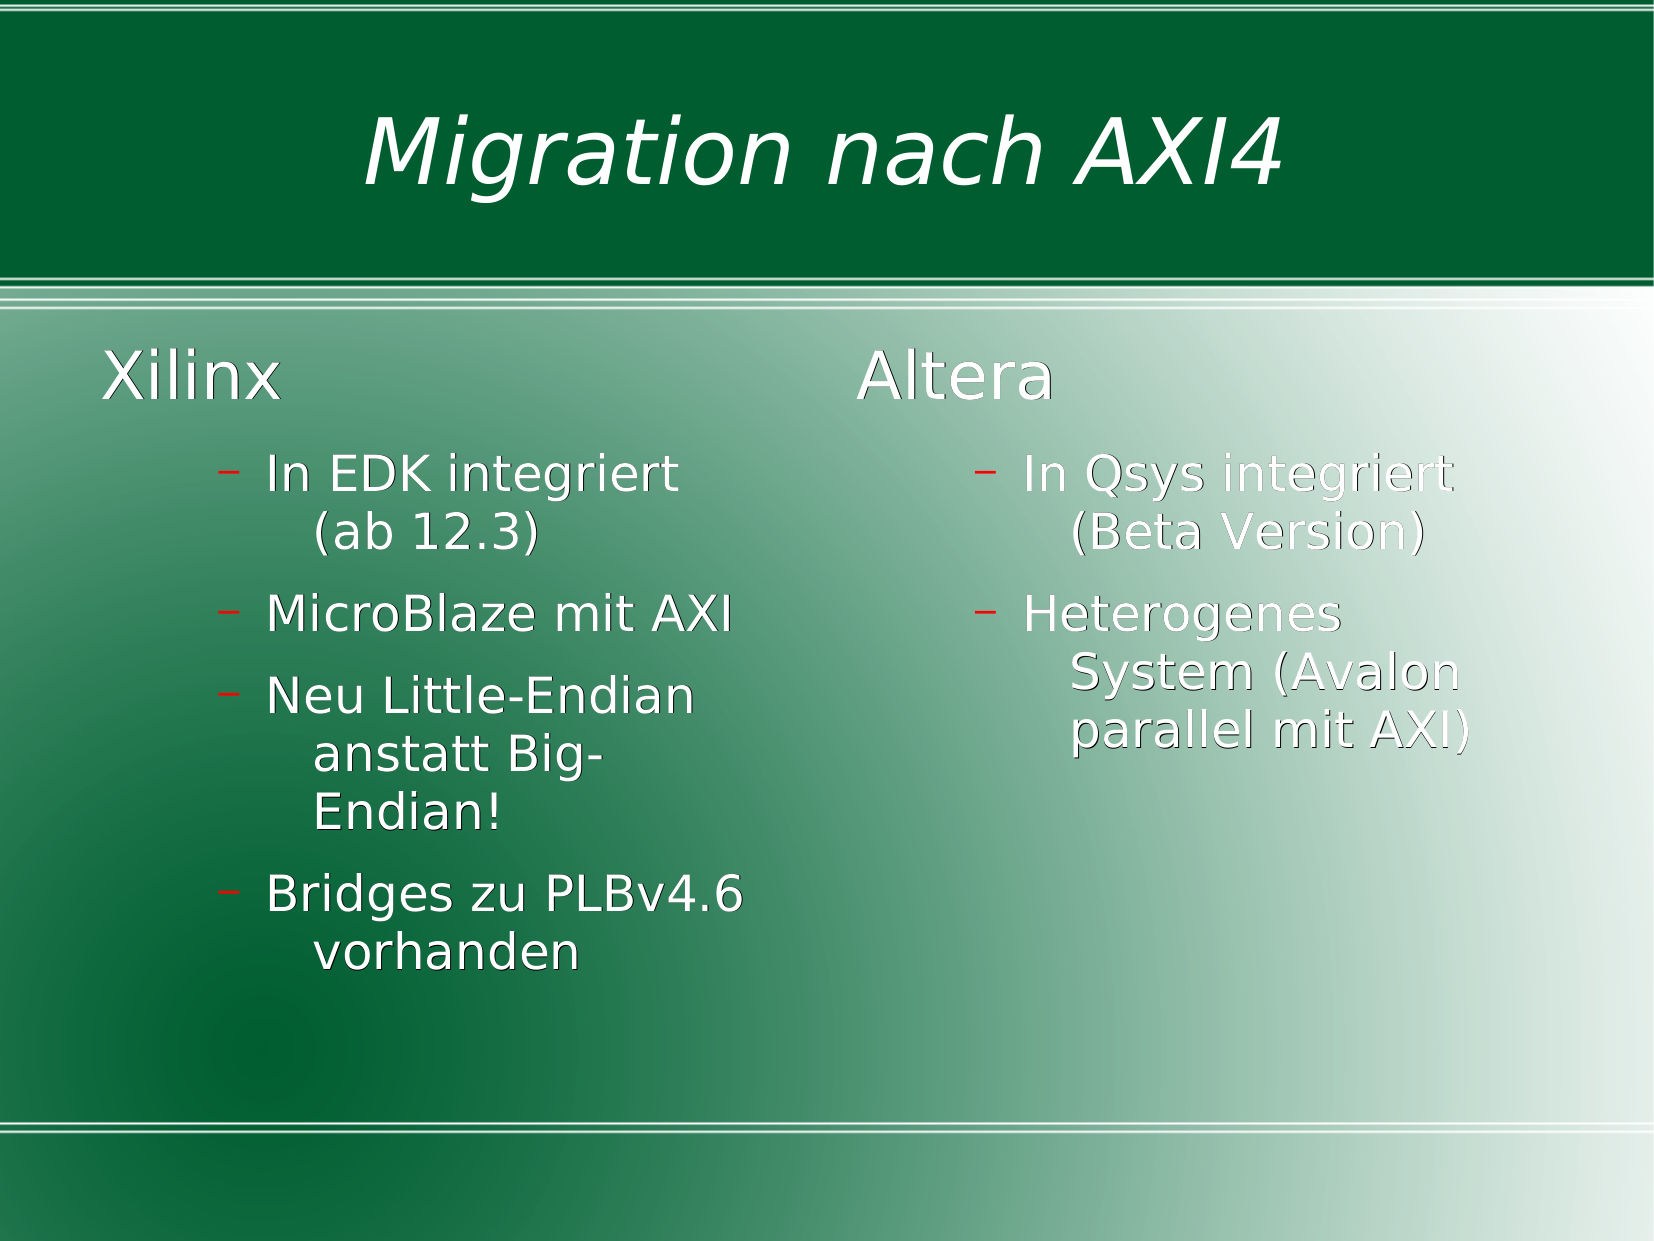

# Migration nach AXI4
Xilinx
In EDK integriert (ab 12.3)
MicroBlaze mit AXI
Neu Little-Endian anstatt Big-Endian!
Bridges zu PLBv4.6 vorhanden
Altera
In Qsys integriert (Beta Version)
Heterogenes System (Avalon parallel mit AXI)